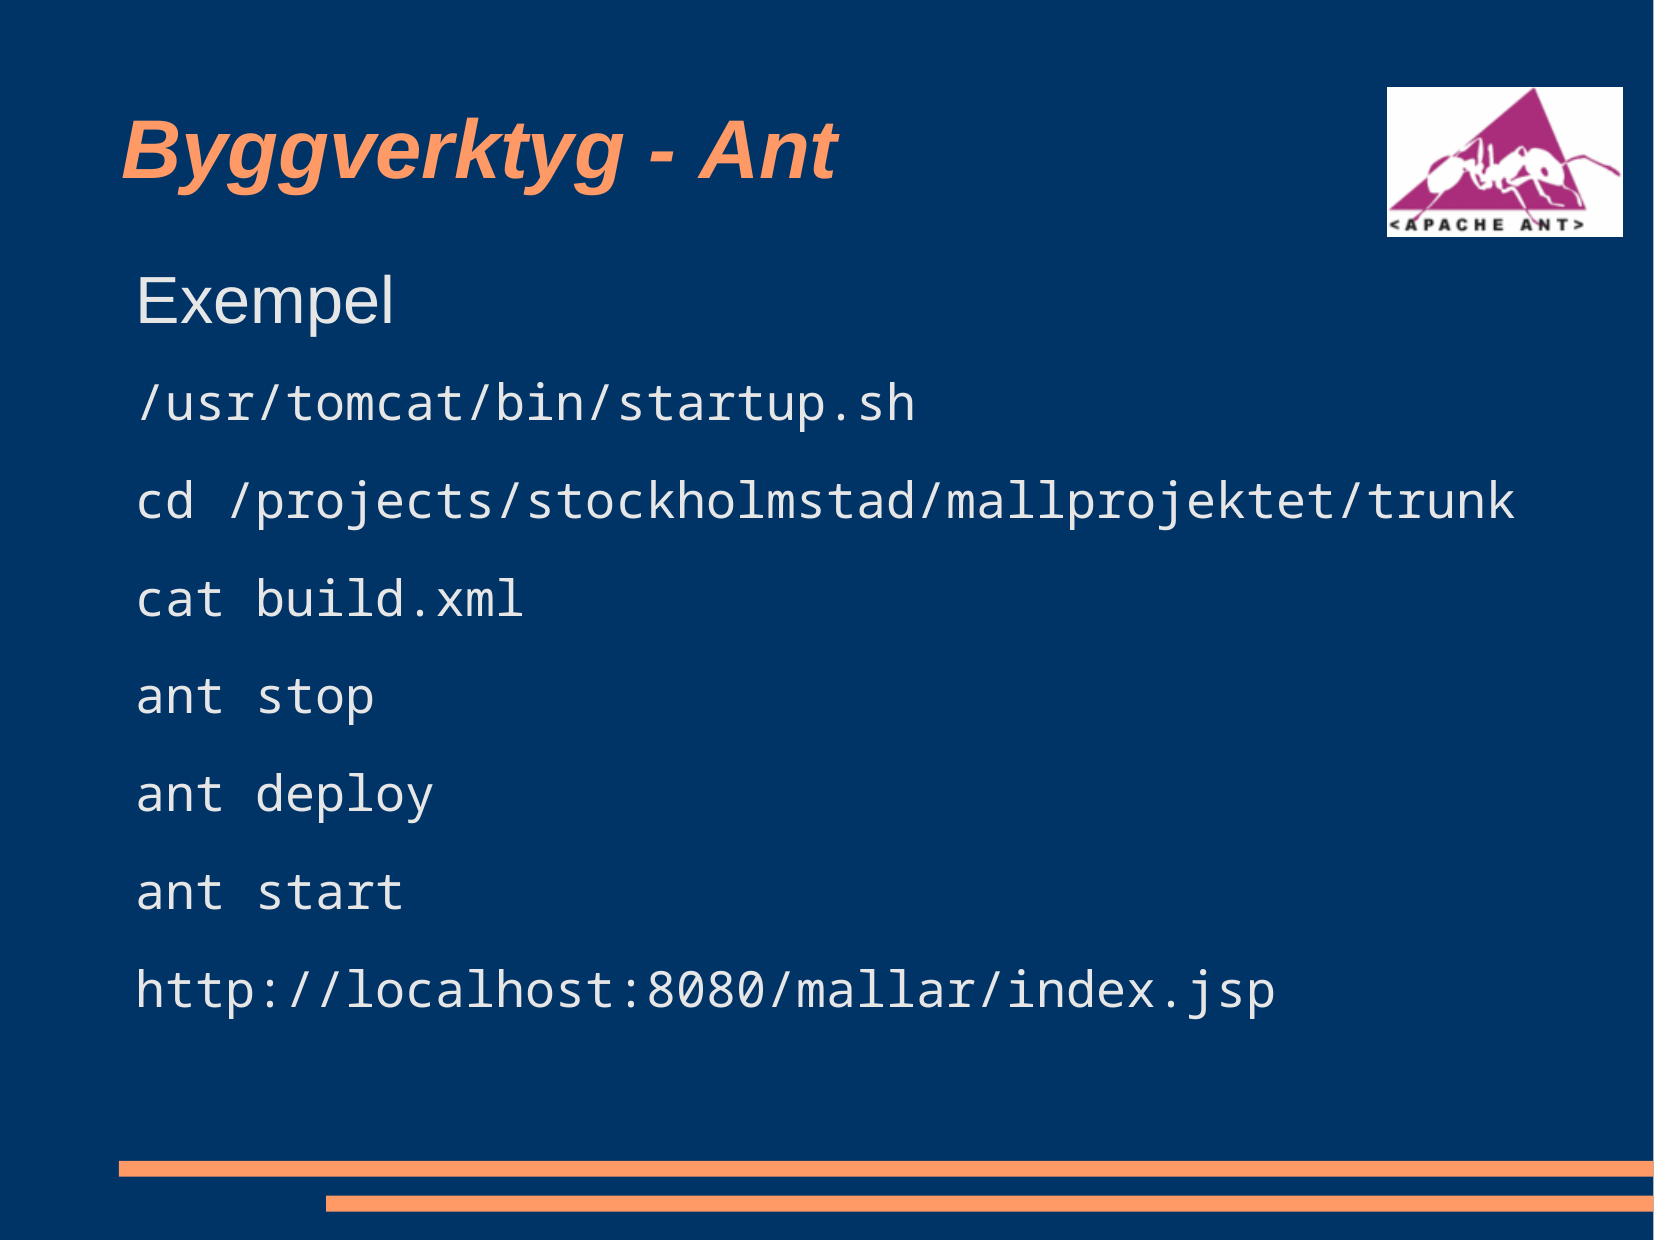

# Byggverktyg - Ant
Exempel
/usr/tomcat/bin/startup.sh
cd /projects/stockholmstad/mallprojektet/trunk
cat build.xml
ant stop
ant deploy
ant start
http://localhost:8080/mallar/index.jsp